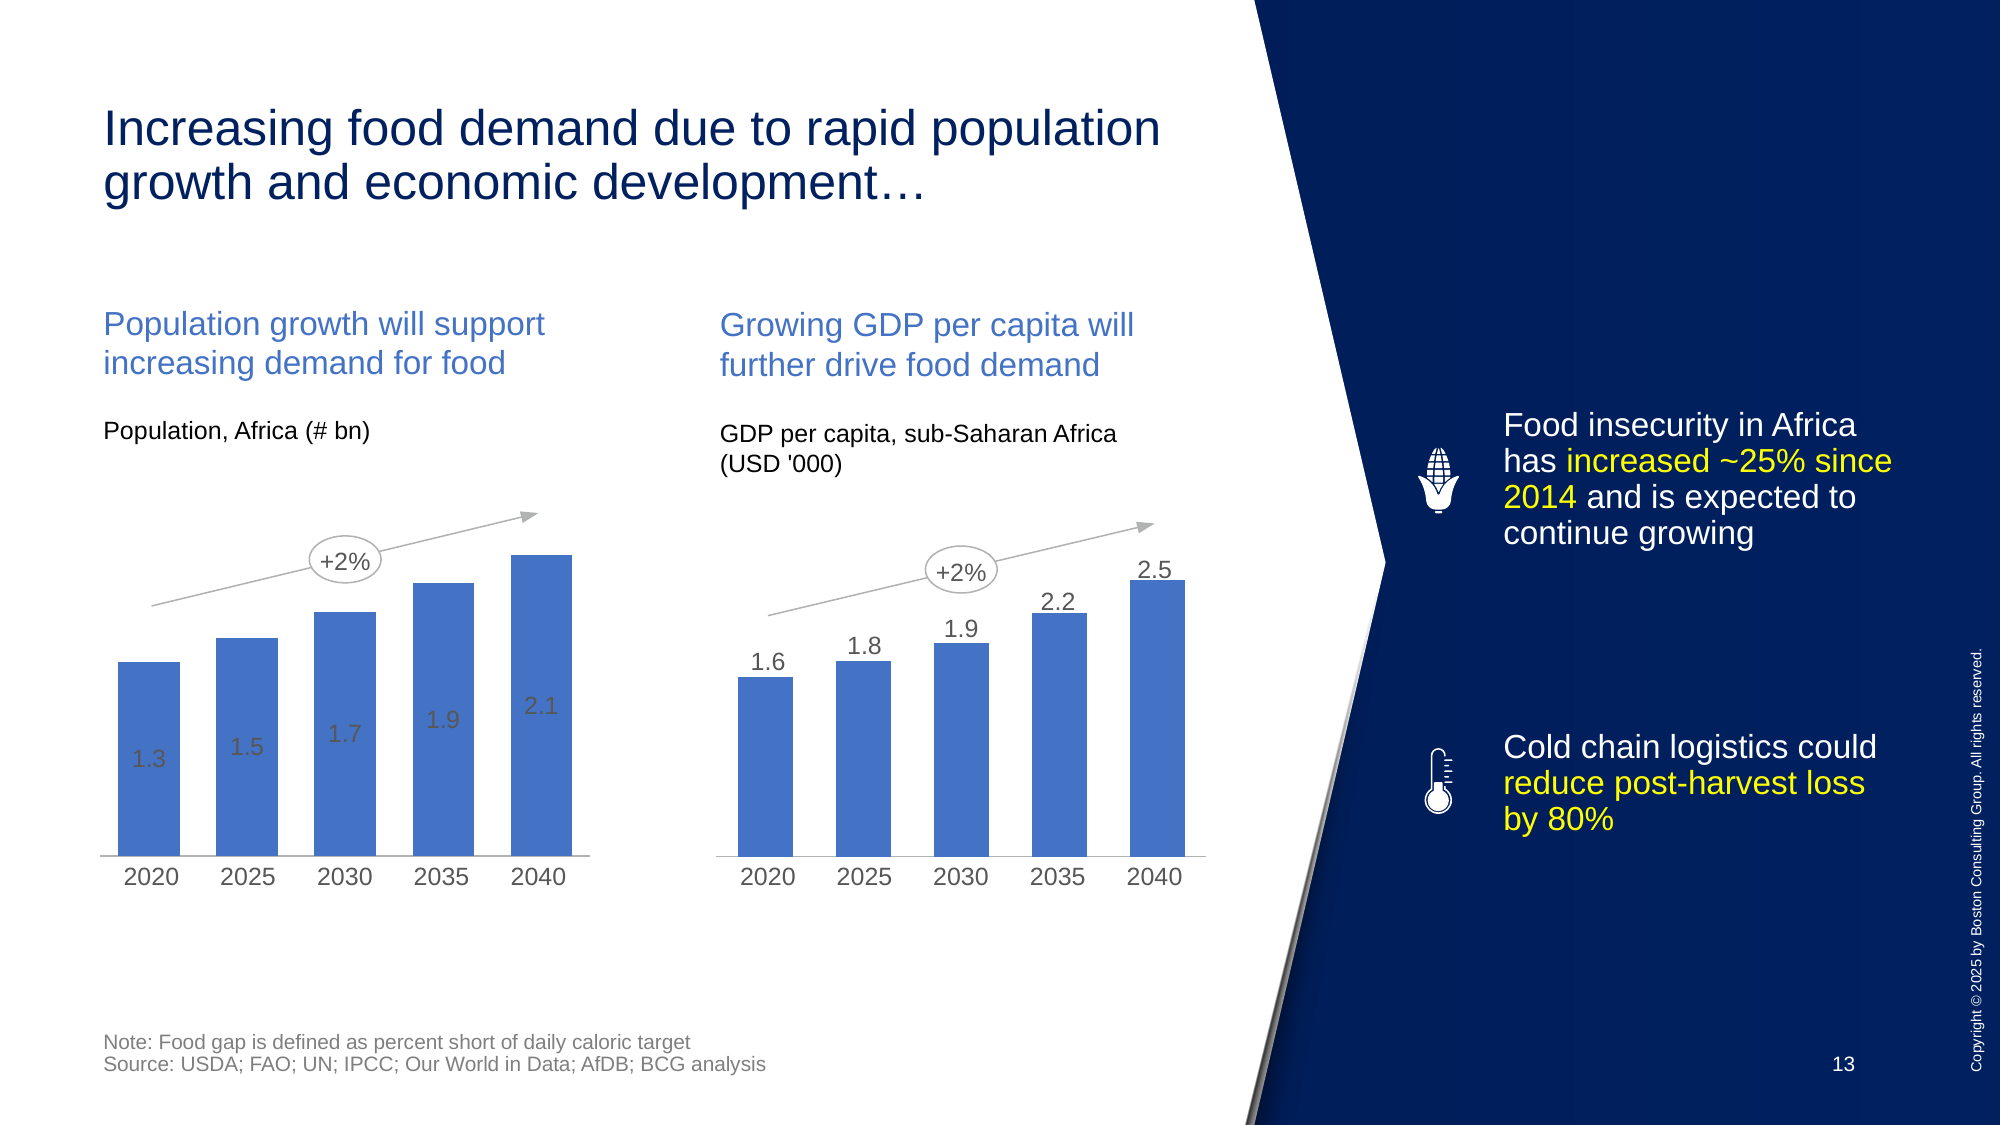

# Increasing food demand due to rapid population growth and economic development…
Population growth will support increasing demand for food
Growing GDP per capita will further drive food demand
Food insecurity in Africa has increased ~25% since 2014 and is expected to continue growing
Population, Africa (# bn)
GDP per capita, sub-Saharan Africa
(USD '000)
+2%
+2%
### Chart
| Category | Series1 |
|---|---|
| 1 | 1.34 |
| 2 | 1.51 |
| 3 | 1.69 |
| 4 | 1.89 |
| 5 | 2.08 |2.5
### Chart
| Category | Series1 |
|---|---|
| 1 | 1626.3 |
| 2 | 1778.03191450135 |
| 3 | 1943.92024164381 |
| 4 | 2210.11690203362 |
| 5 | 2512.76601581358 |2.2
1.9
1.8
1.6
Cold chain logistics could reduce post-harvest loss by 80%
2020
2025
2030
2035
2040
2020
2025
2030
2035
2040
Note: Food gap is defined as percent short of daily caloric target
Source: USDA; FAO; UN; IPCC; Our World in Data; AfDB; BCG analysis